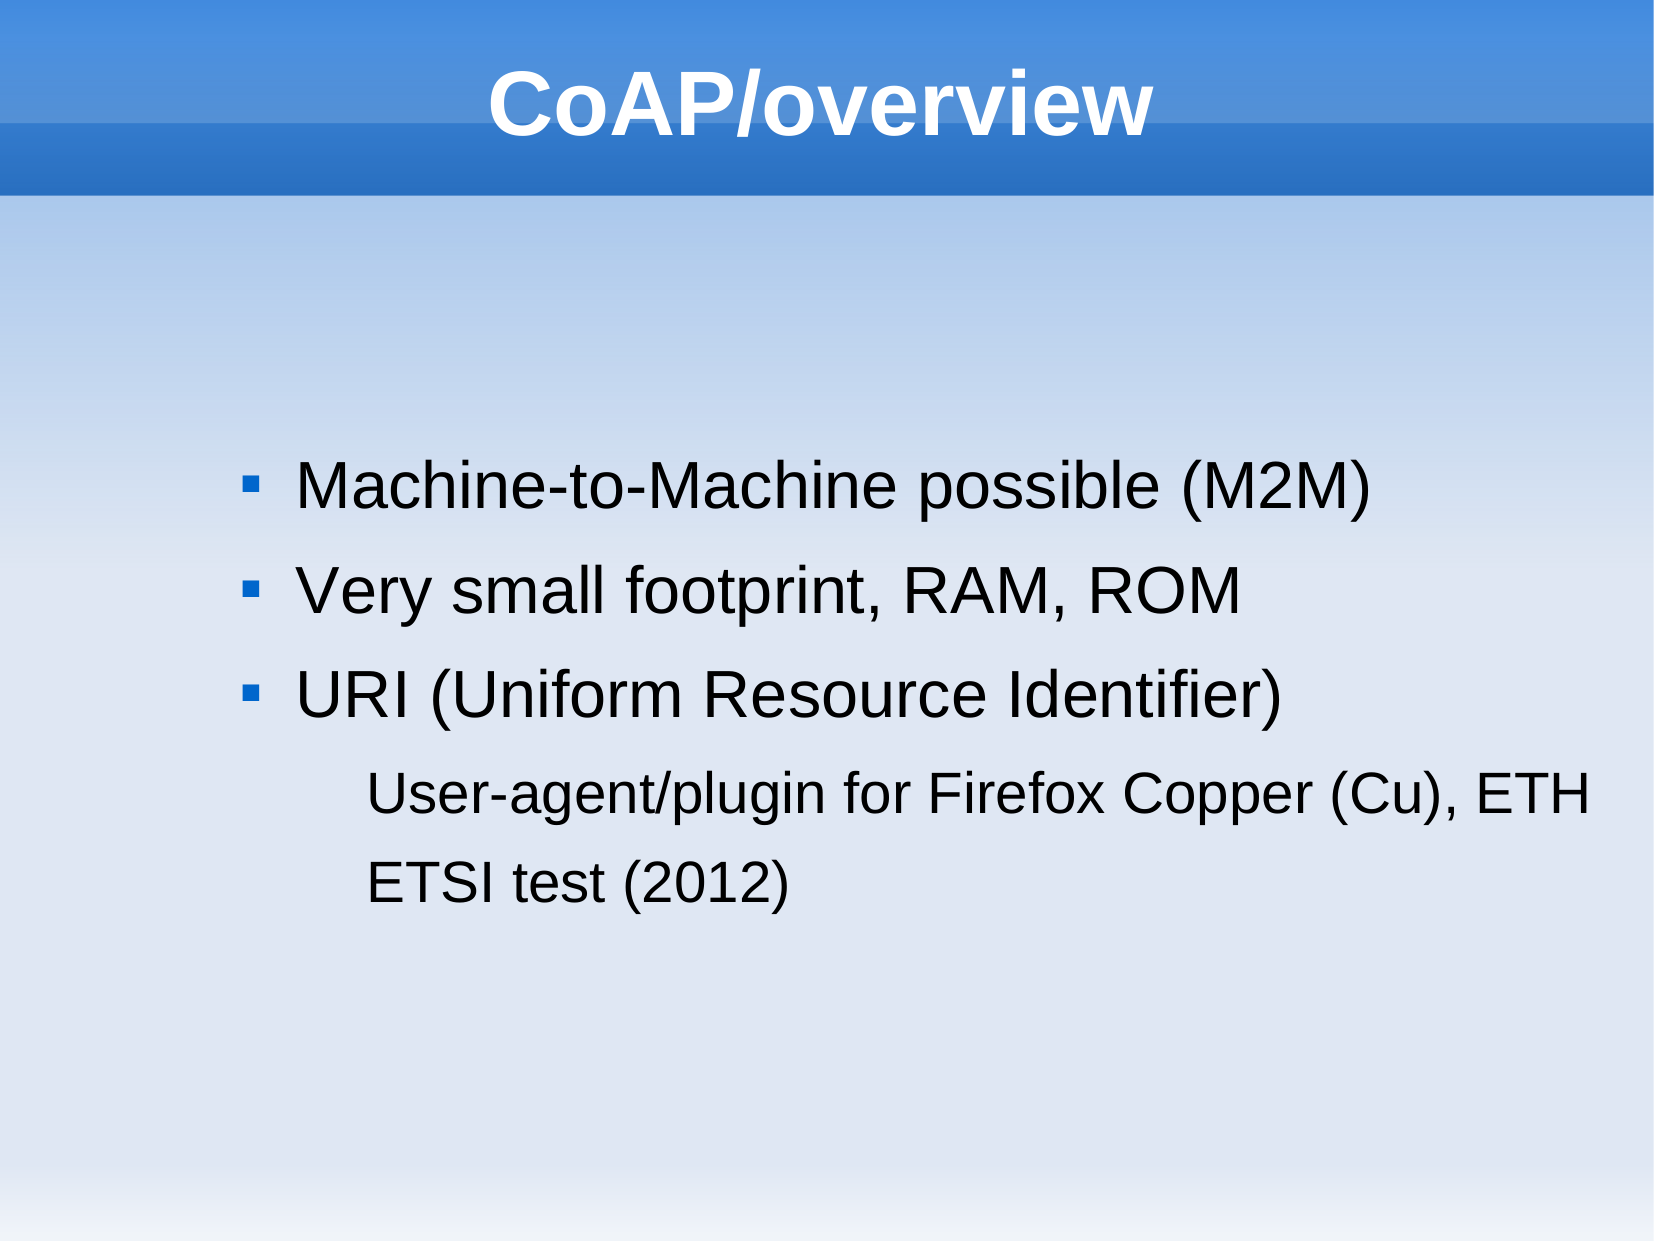

# CoAP/overview
Machine-to-Machine possible (M2M)
Very small footprint, RAM, ROM
URI (Uniform Resource Identifier)
User-agent/plugin for Firefox Copper (Cu), ETH
ETSI test (2012)